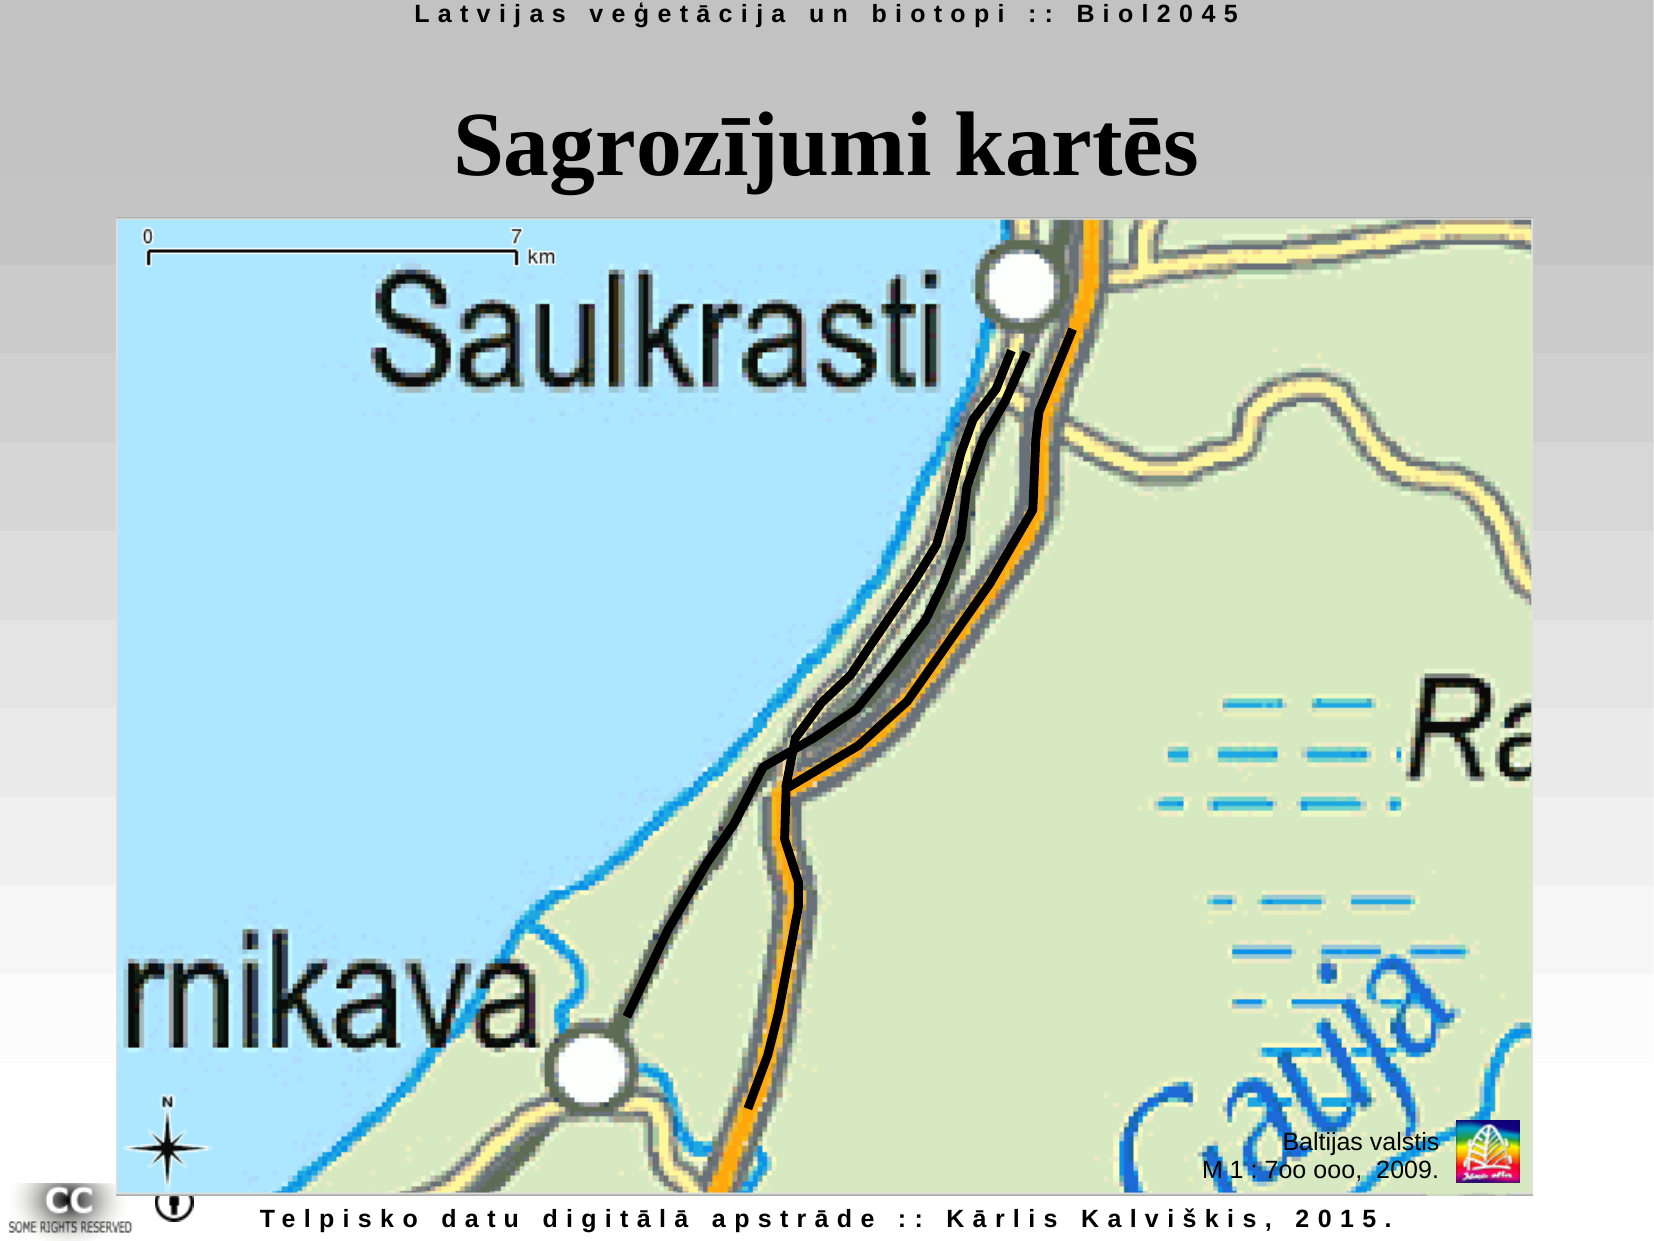

# Sagrozījumi kartēs
Baltijas valstis
M 1 : 7oo ooo, 2009.